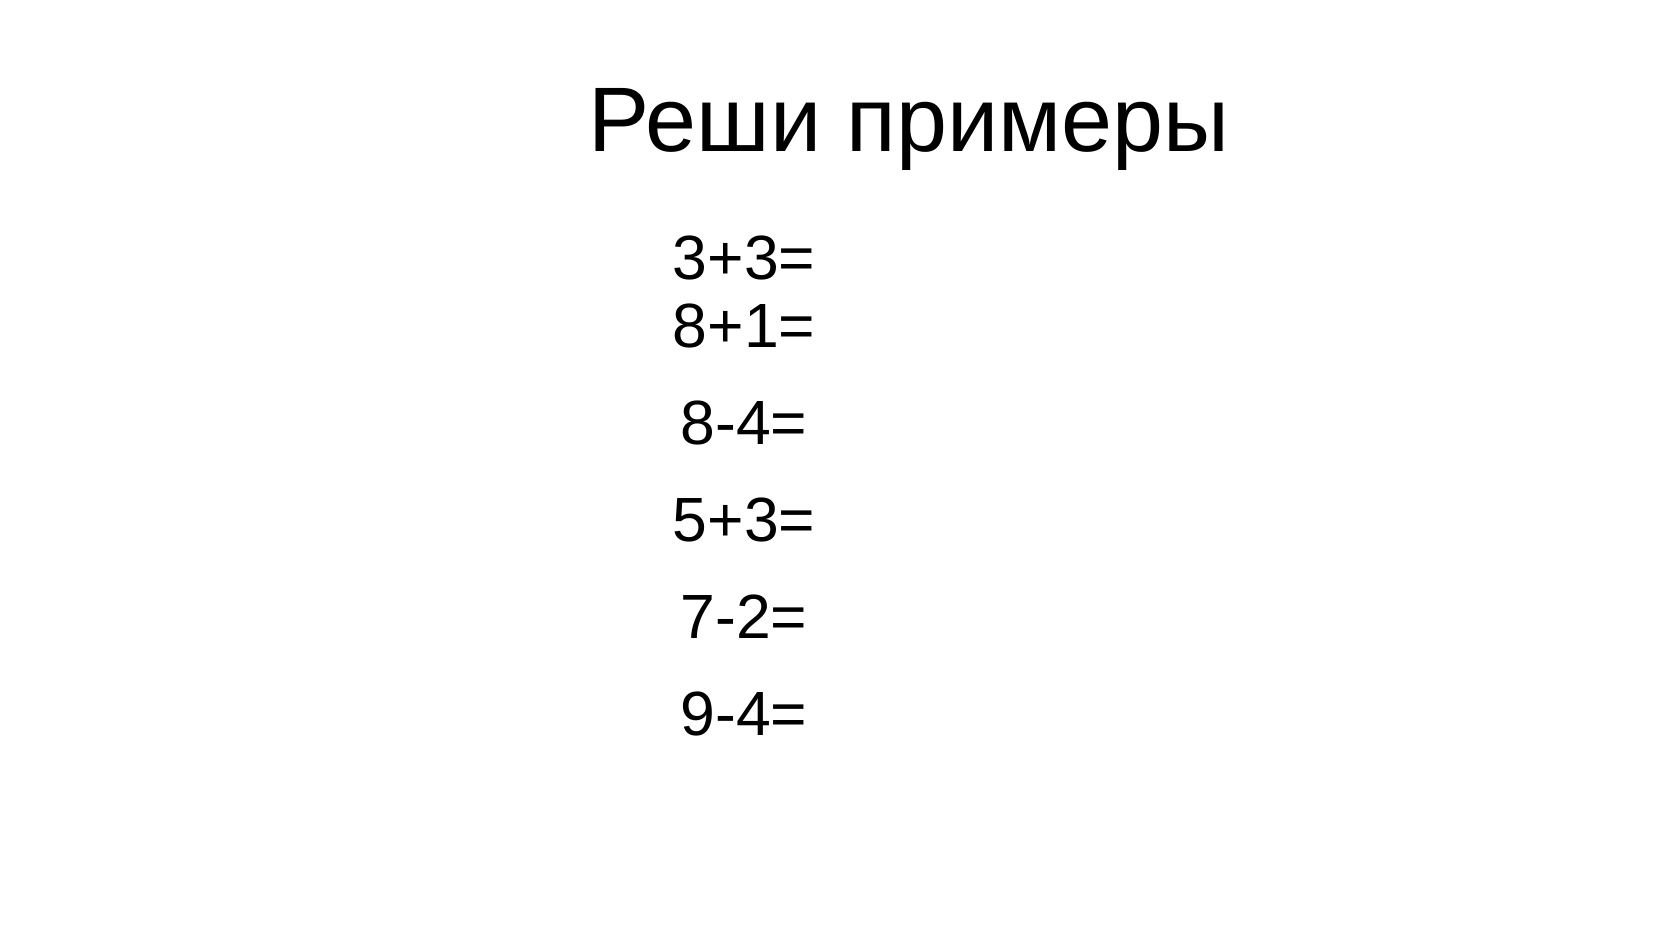

# Реши примеры
3+3=
8+1=
8-4=
5+3=
7-2=
9-4=